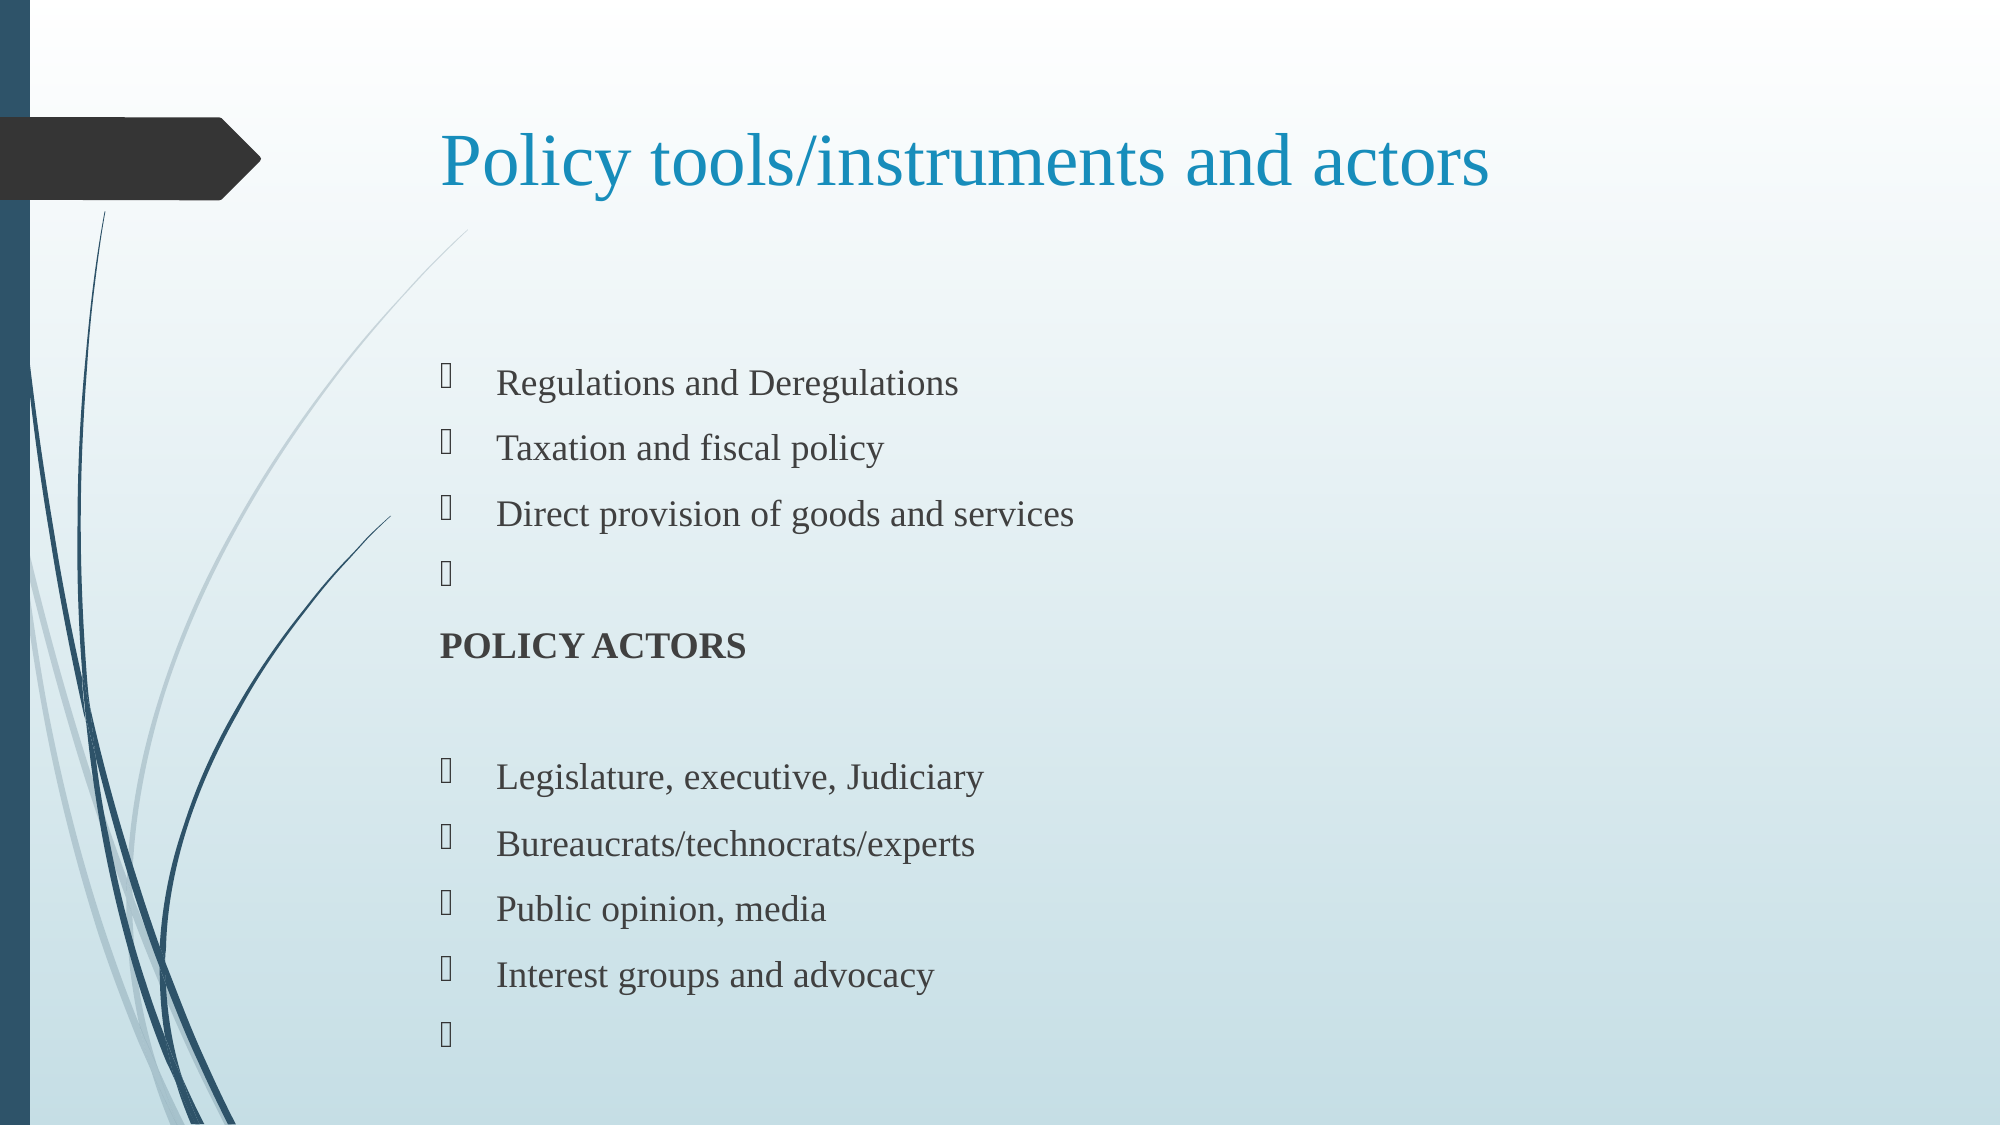

# Policy tools/instruments and actors
Regulations and Deregulations
Taxation and fiscal policy
Direct provision of goods and services
POLICY ACTORS
Legislature, executive, Judiciary
Bureaucrats/technocrats/experts
Public opinion, media
Interest groups and advocacy